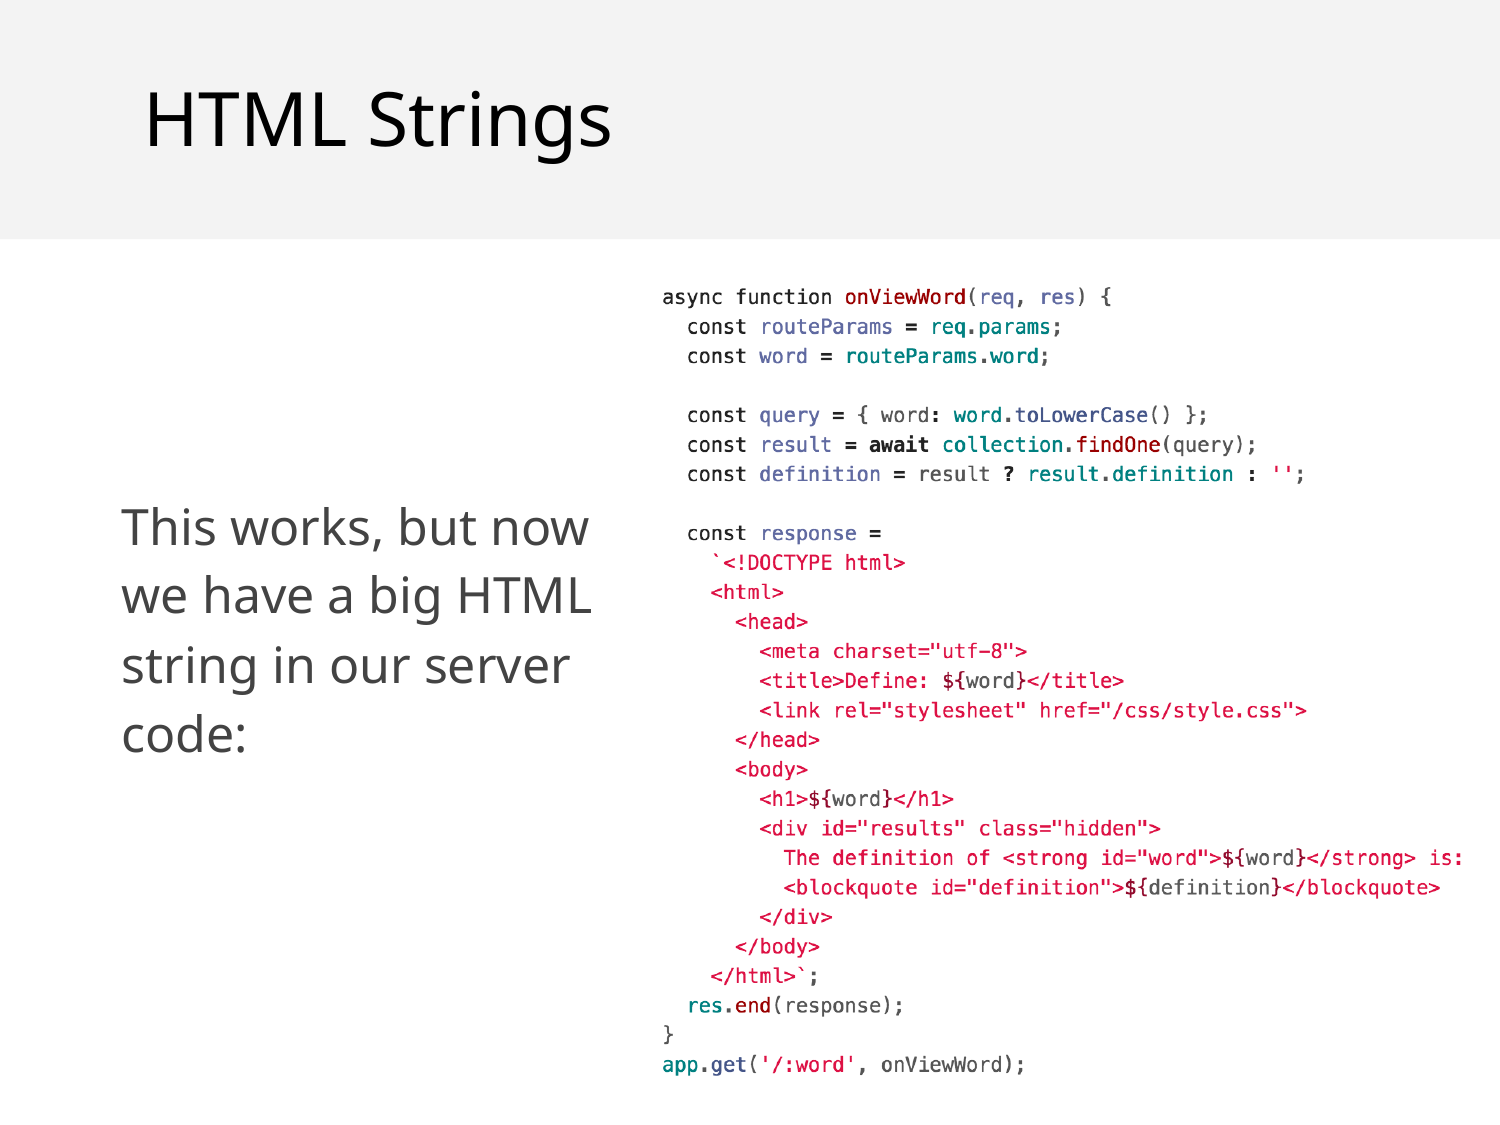

# HTML Strings
This works, but now we have a big HTML string in our server code: